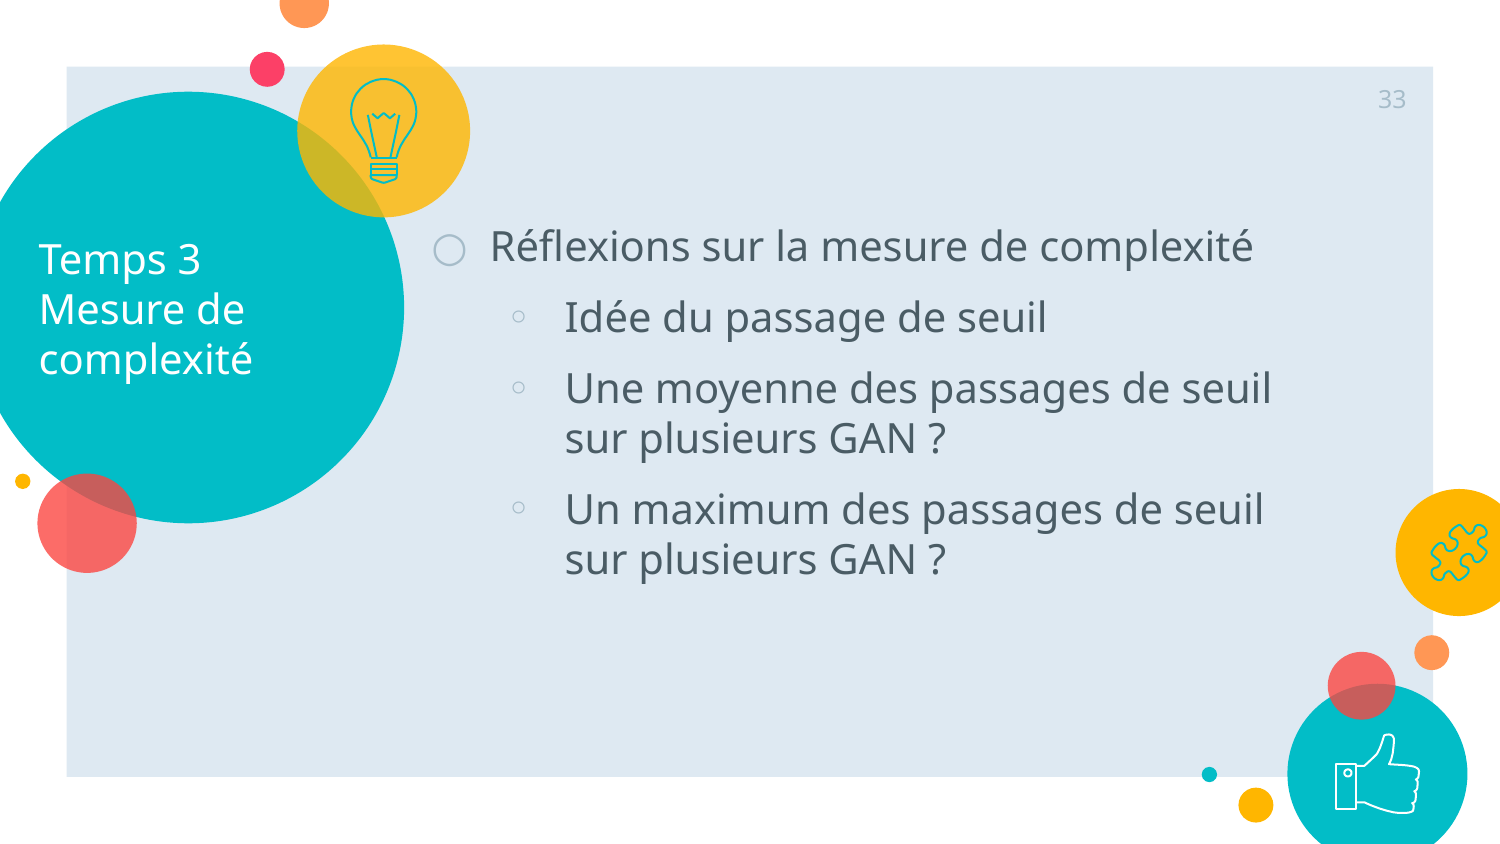

# Temps 3 Mesure de complexité
Réflexions sur la mesure de complexité
Idée du passage de seuil
Une moyenne des passages de seuil sur plusieurs GAN ?
Un maximum des passages de seuil sur plusieurs GAN ?